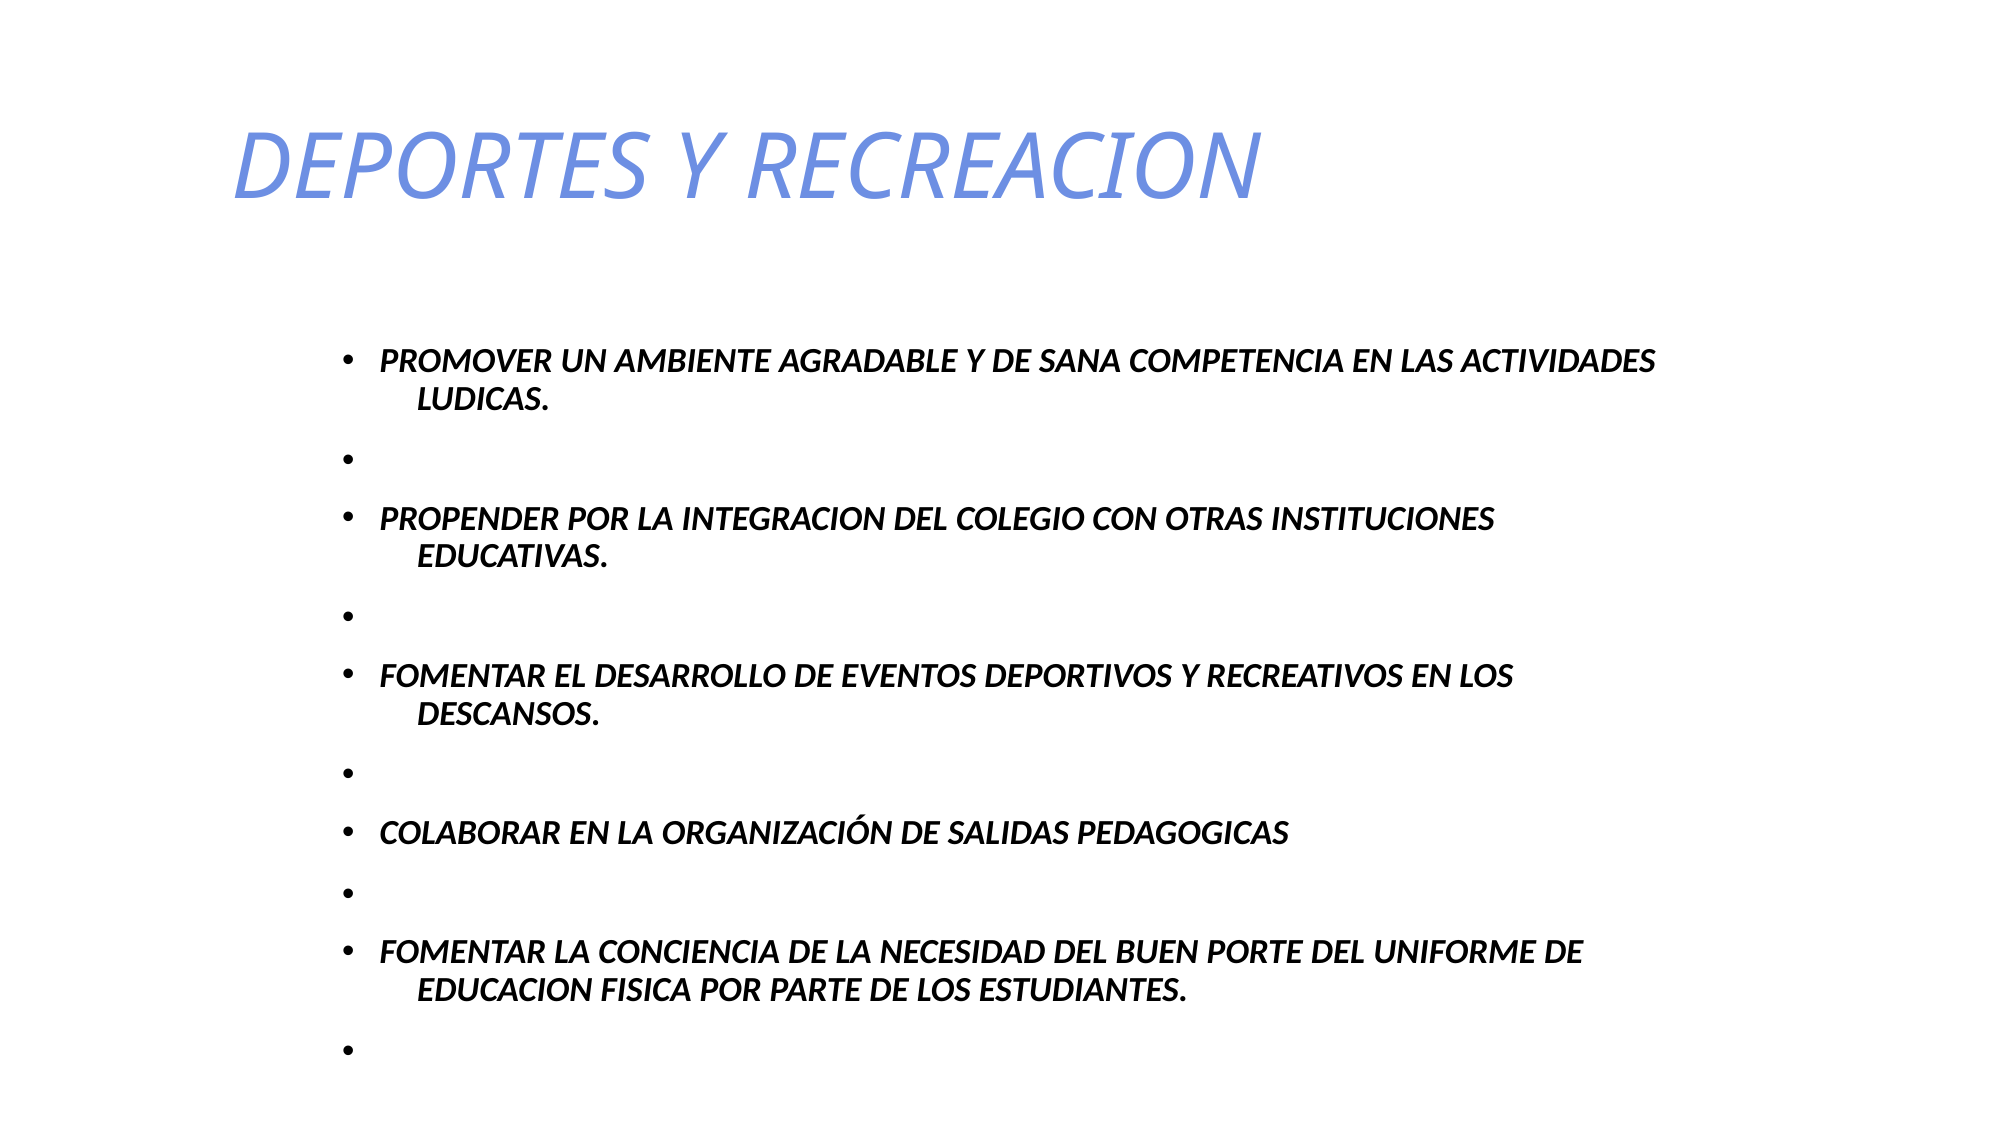

# DEPORTES Y RECREACION
PROMOVER UN AMBIENTE AGRADABLE Y DE SANA COMPETENCIA EN LAS ACTIVIDADES LUDICAS.
PROPENDER POR LA INTEGRACION DEL COLEGIO CON OTRAS INSTITUCIONES EDUCATIVAS.
FOMENTAR EL DESARROLLO DE EVENTOS DEPORTIVOS Y RECREATIVOS EN LOS DESCANSOS.
COLABORAR EN LA ORGANIZACIÓN DE SALIDAS PEDAGOGICAS
FOMENTAR LA CONCIENCIA DE LA NECESIDAD DEL BUEN PORTE DEL UNIFORME DE EDUCACION FISICA POR PARTE DE LOS ESTUDIANTES.